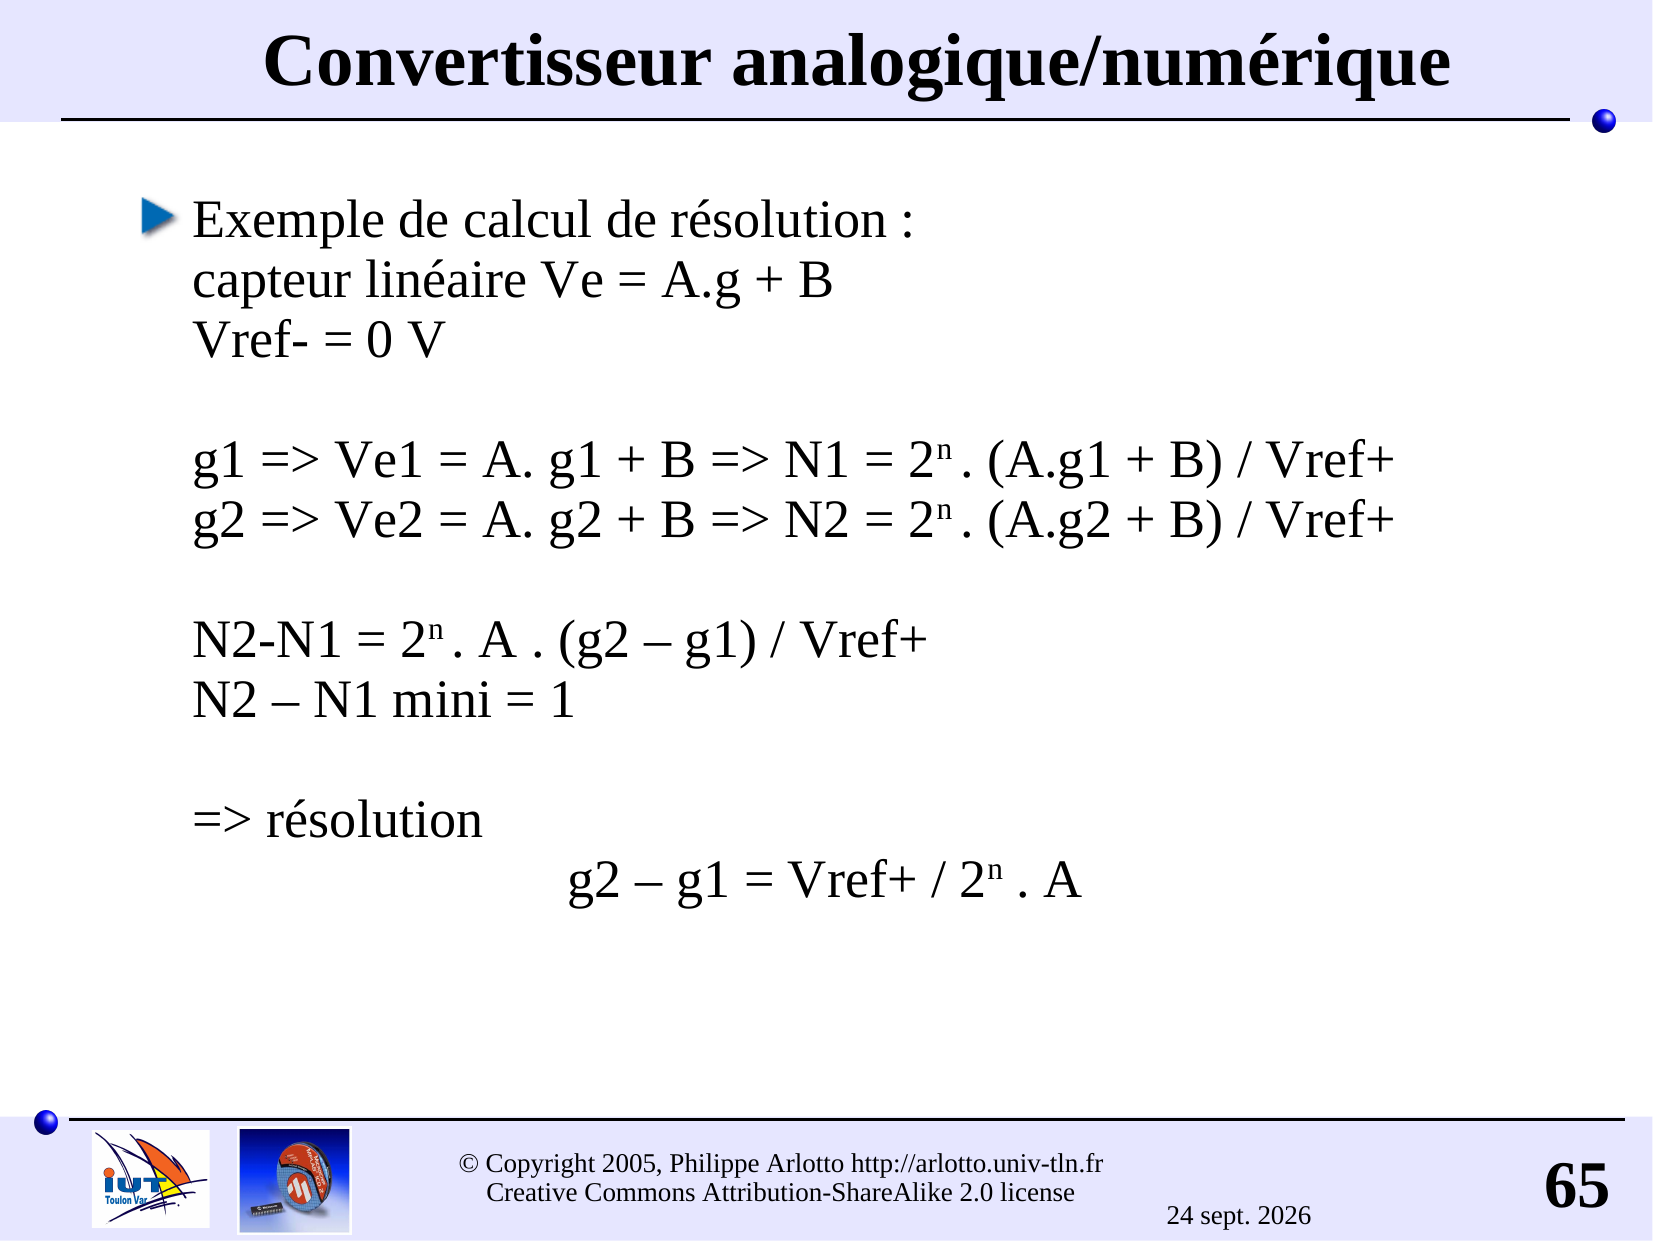

# Convertisseur analogique/numérique
Exemple de calcul de résolution :
capteur linéaire Ve = A.g + B
Vref- = 0 V
g1 => Ve1 = A. g1 + B => N1 = 2n . (A.g1 + B) / Vref+
g2 => Ve2 = A. g2 + B => N2 = 2n . (A.g2 + B) / Vref+
N2-N1 = 2n . A . (g2 – g1) / Vref+
N2 – N1 mini = 1
=> résolution
					g2 – g1 = Vref+ / 2n . A